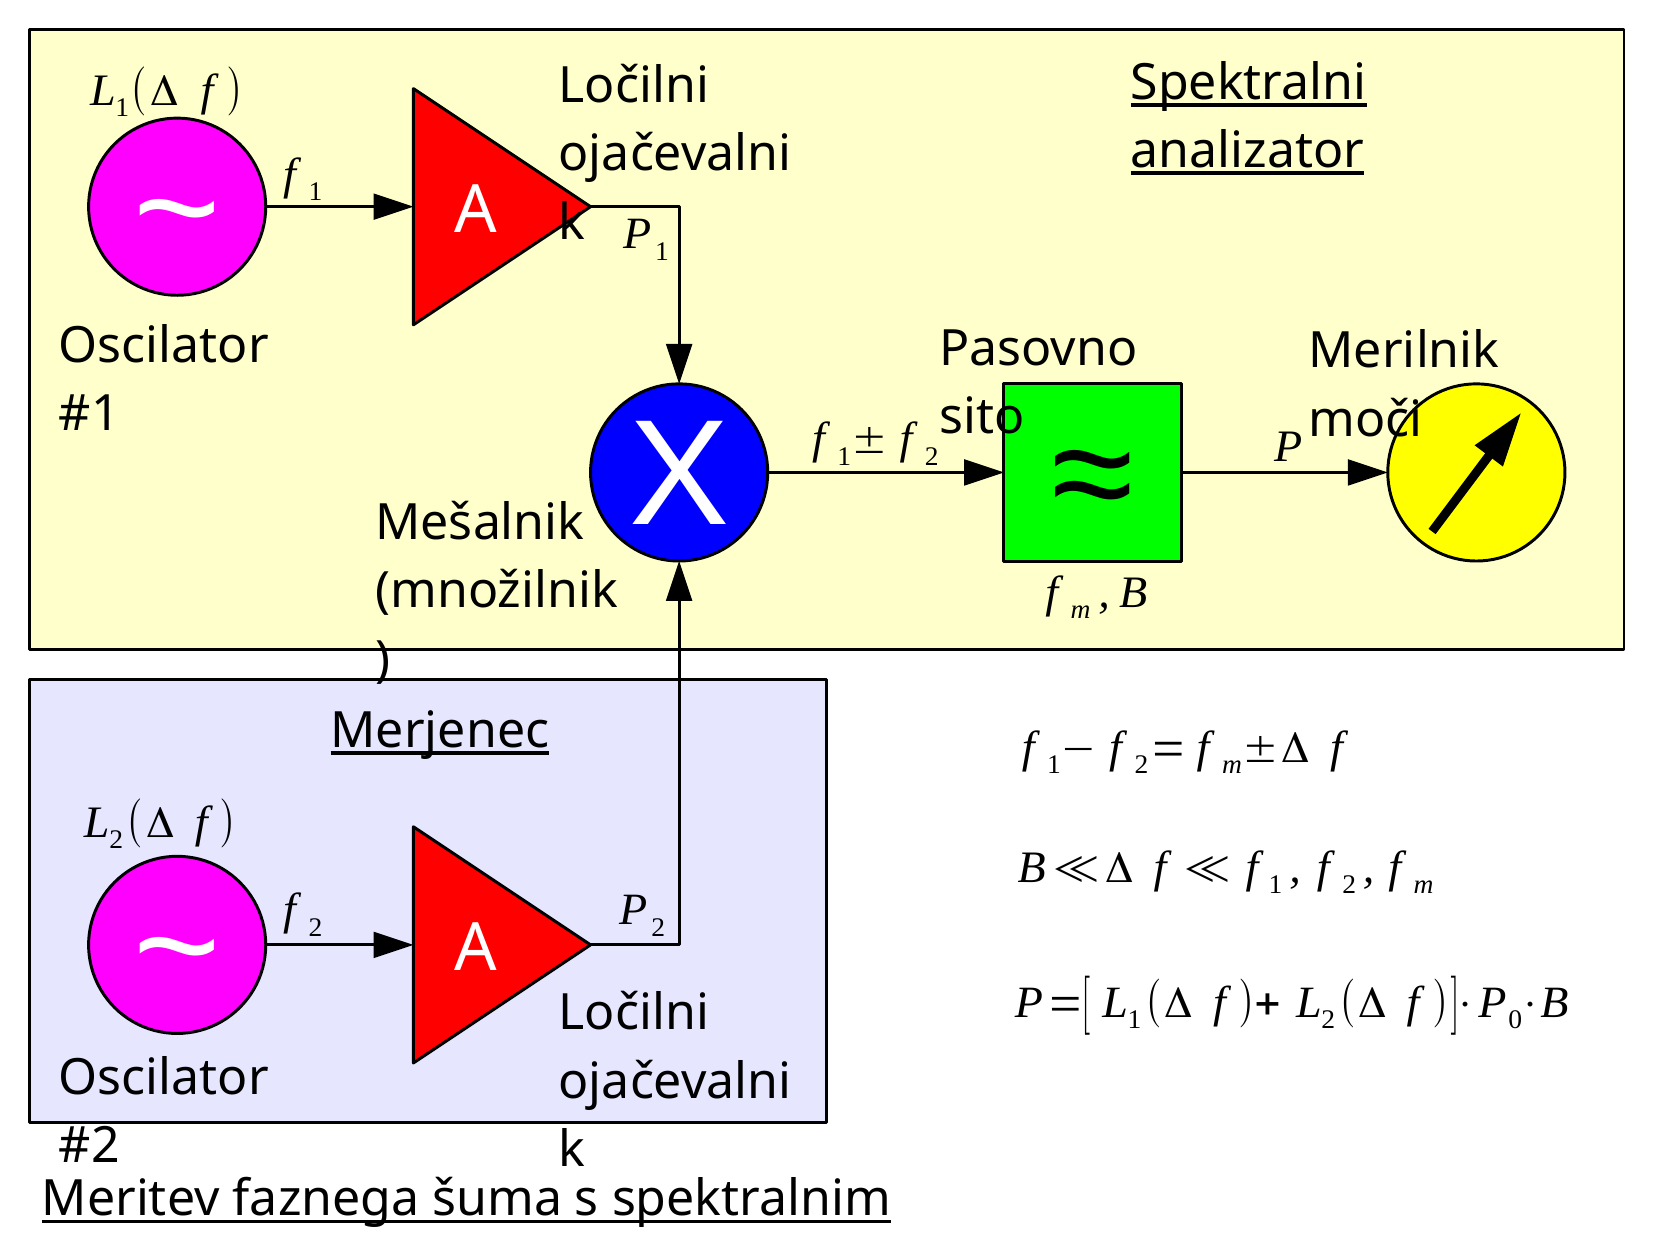

Spektralni analizator
Ločilni
ojačevalnik
A
~
Oscilator #1
Pasovno sito
Merilnik moči
X
≈
Mešalnik
(množilnik)
Merjenec
A
~
Ločilni
ojačevalnik
Oscilator #2
Meritev faznega šuma s spektralnim analizatorjem